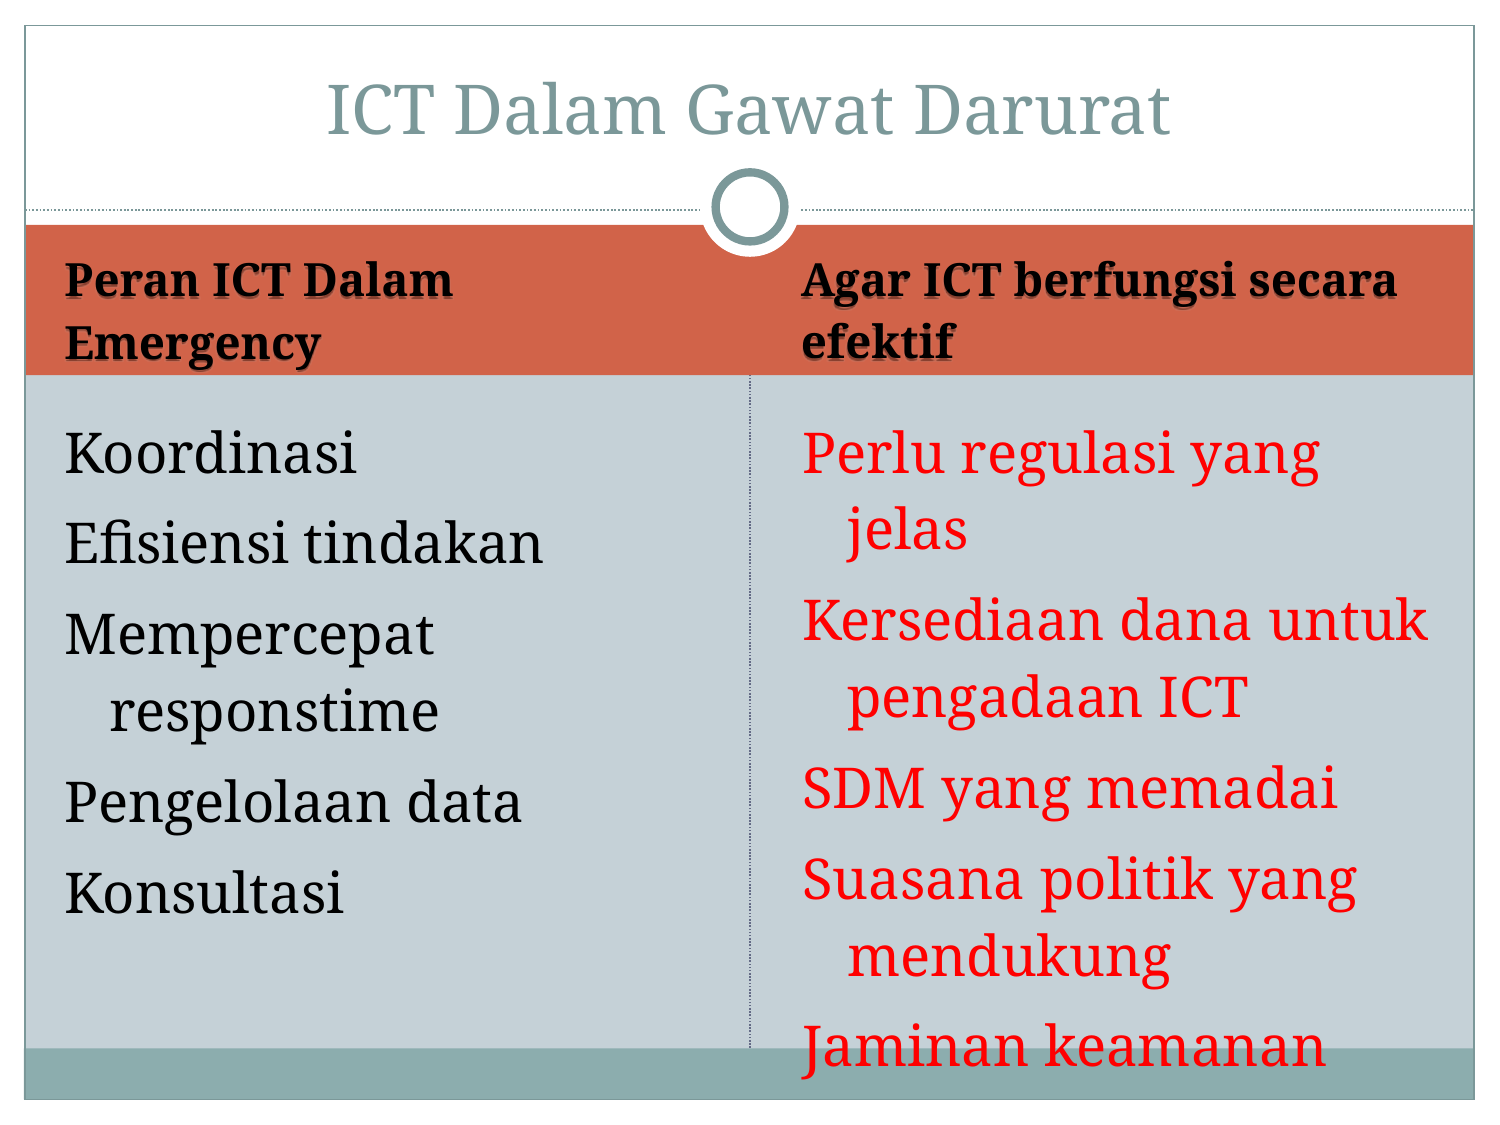

ICT Dalam Gawat Darurat
Agar ICT berfungsi secara efektif
# Peran ICT Dalam Emergency
Koordinasi
Efisiensi tindakan
Mempercepat responstime
Pengelolaan data
Konsultasi
Perlu regulasi yang jelas
Kersediaan dana untuk pengadaan ICT
SDM yang memadai
Suasana politik yang mendukung
Jaminan keamanan